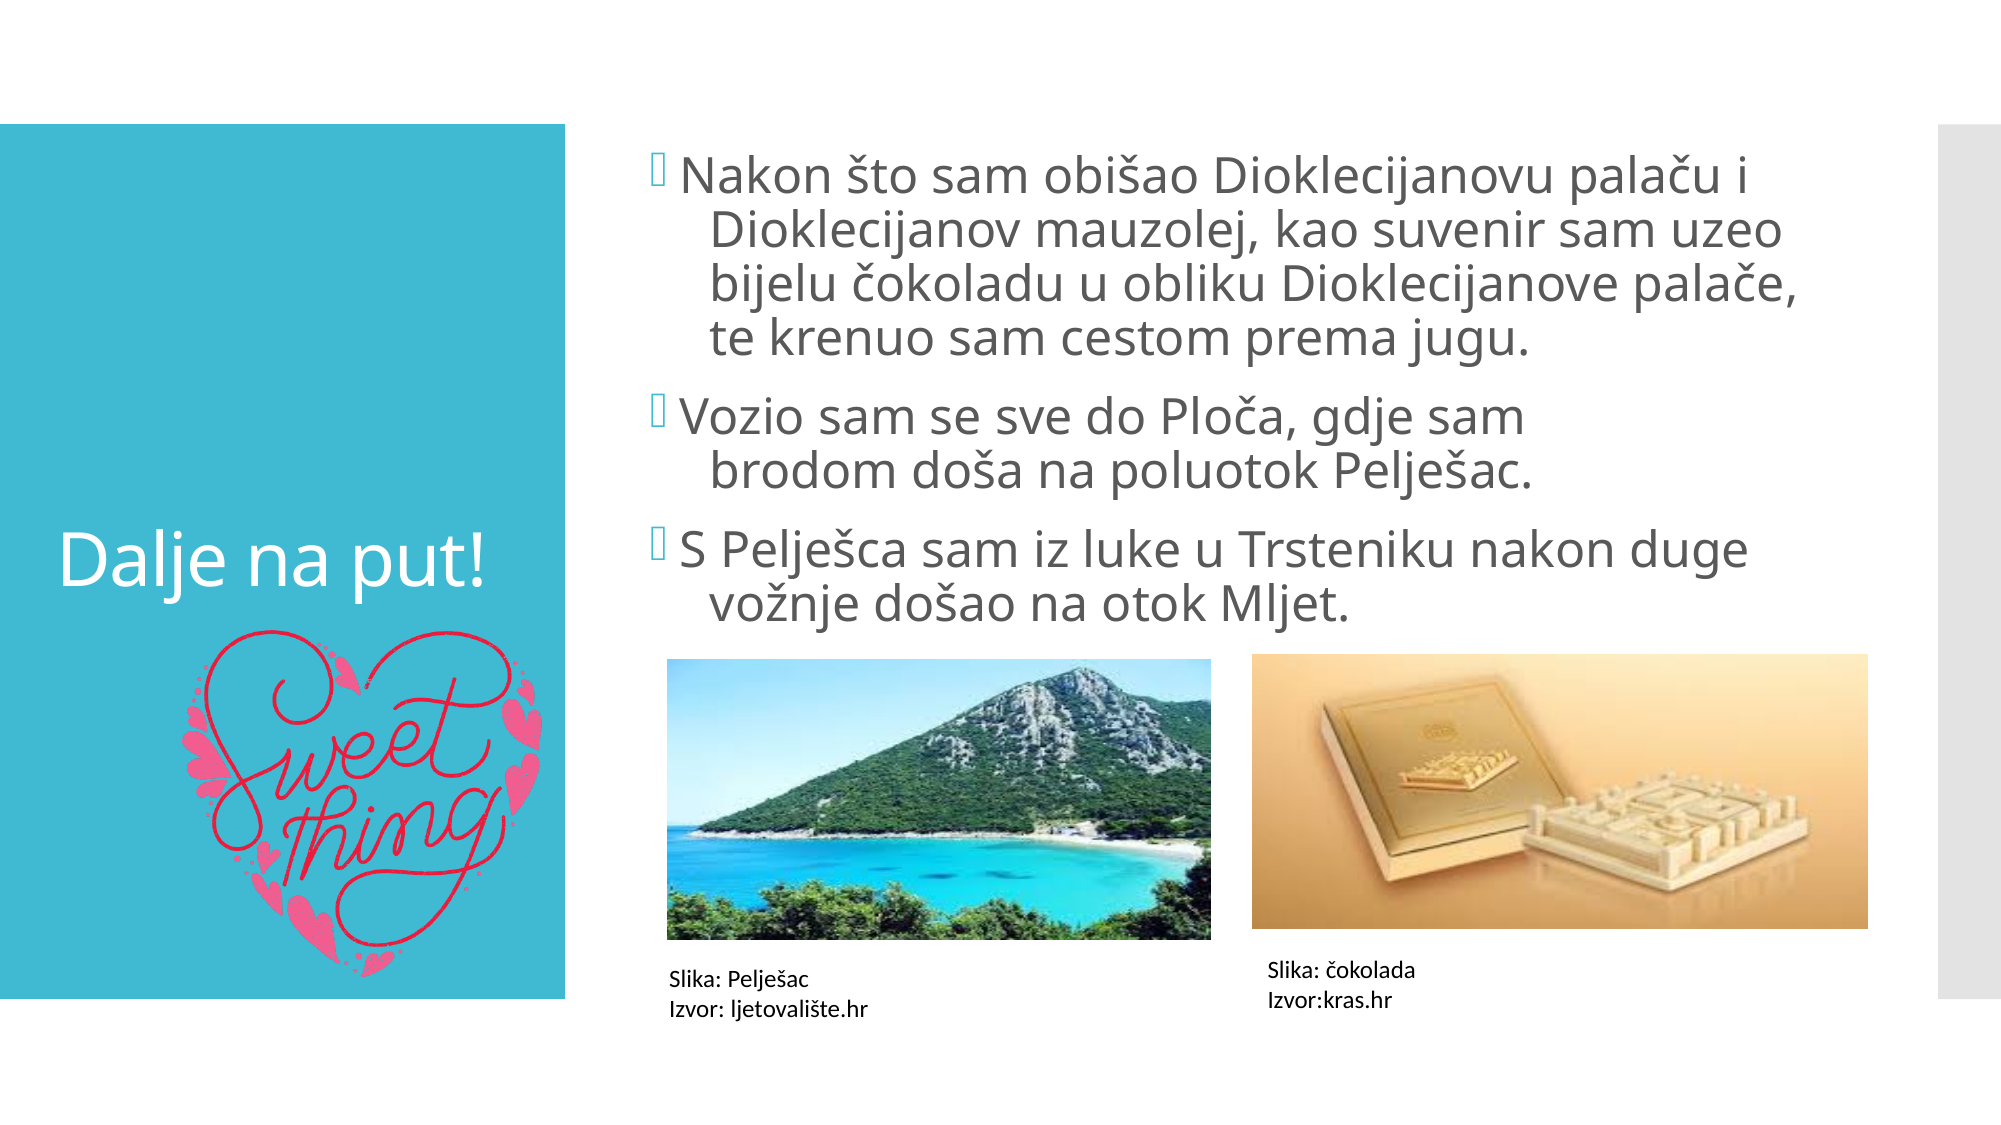

Nakon što sam obišao Dioklecijanovu palaču i Dioklecijanov mauzolej, kao suvenir sam uzeo bijelu čokoladu u obliku Dioklecijanove palače, te krenuo sam cestom prema jugu.
Vozio sam se sve do Ploča, gdje sam brodom doša na poluotok Pelješac.
S Pelješca sam iz luke u Trsteniku nakon duge vožnje došao na otok Mljet.
# Dalje na put!
Slika: čokolada
Izvor:kras.hr
Slika: Pelješac
Izvor: ljetovalište.hr